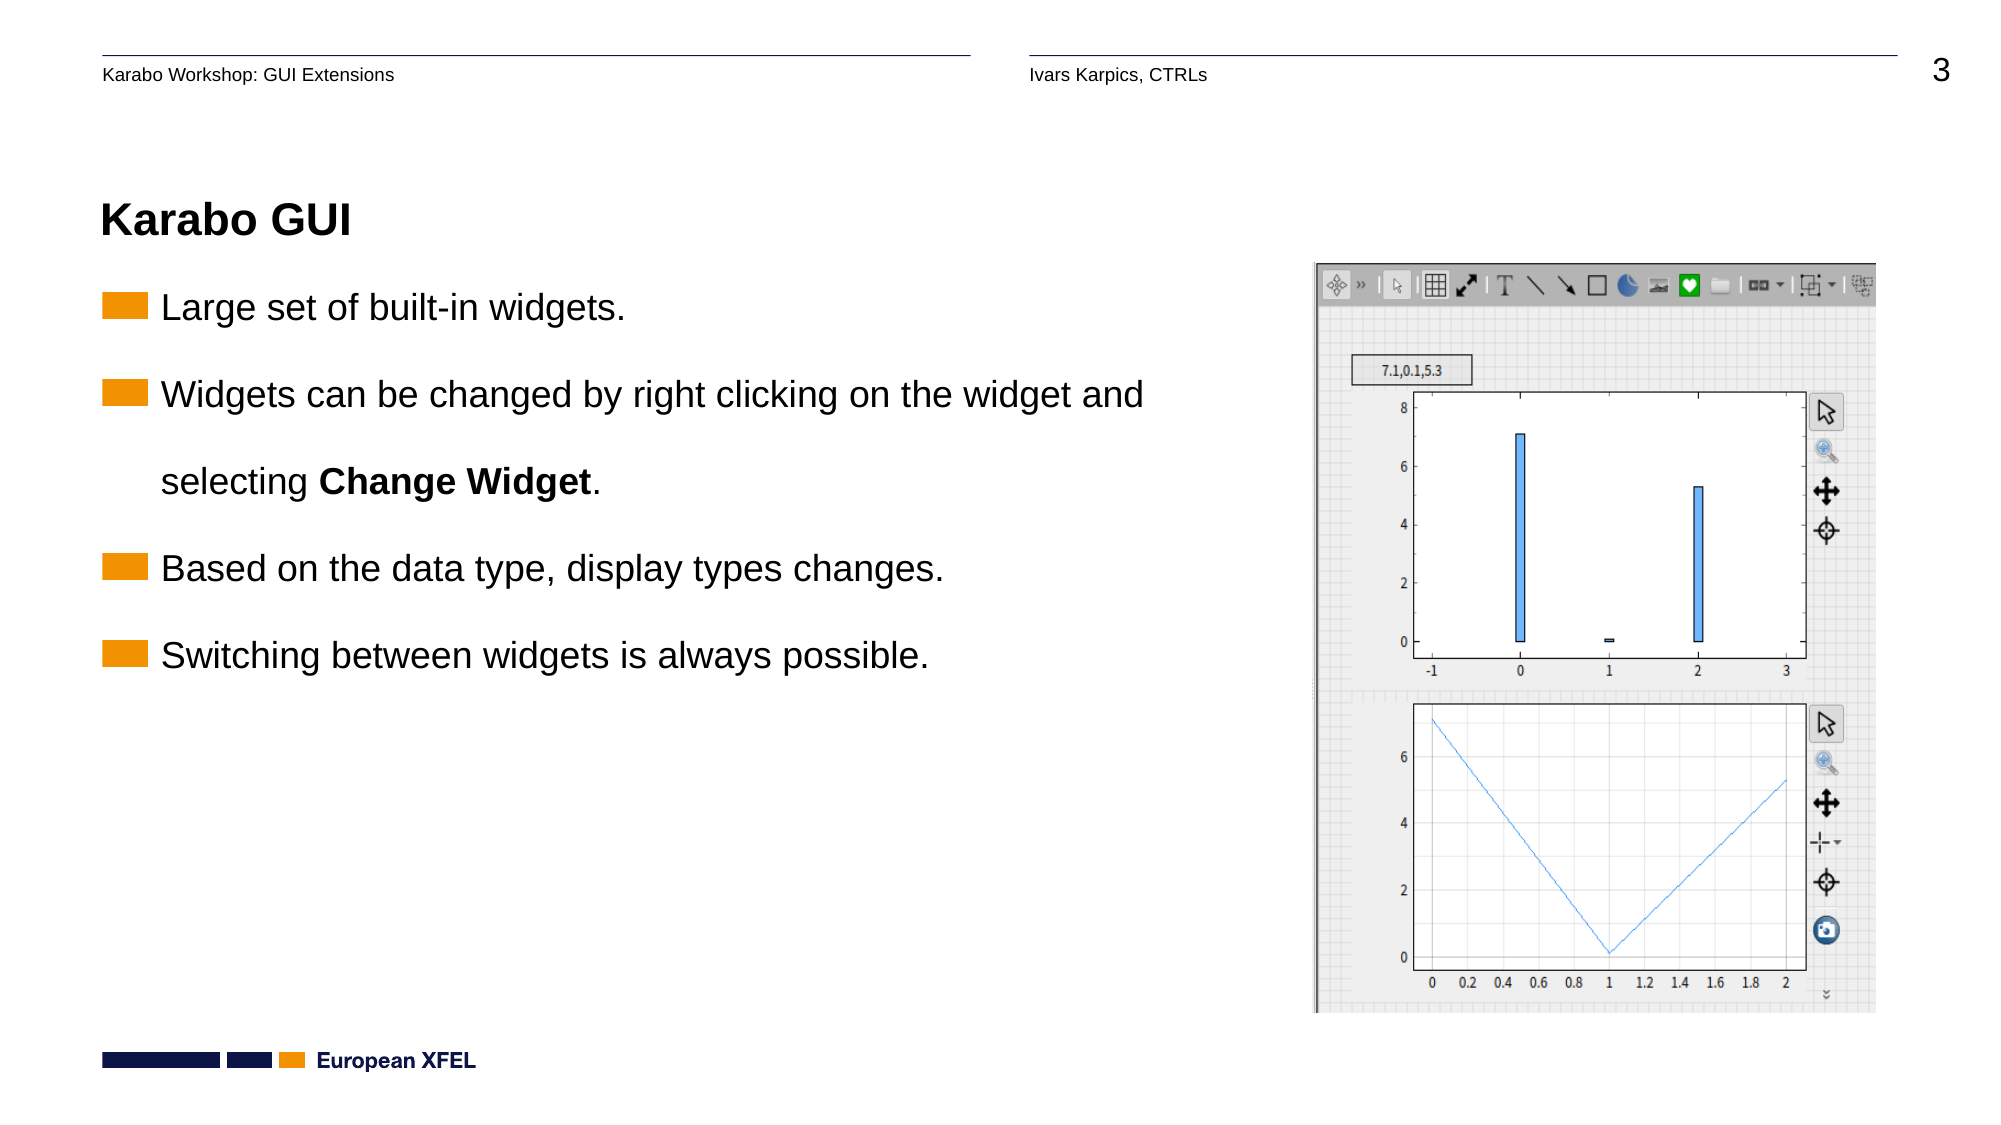

# Karabo GUI
Large set of built-in widgets.
Widgets can be changed by right clicking on the widget and
selecting Change Widget.
Based on the data type, display types changes.
Switching between widgets is always possible.